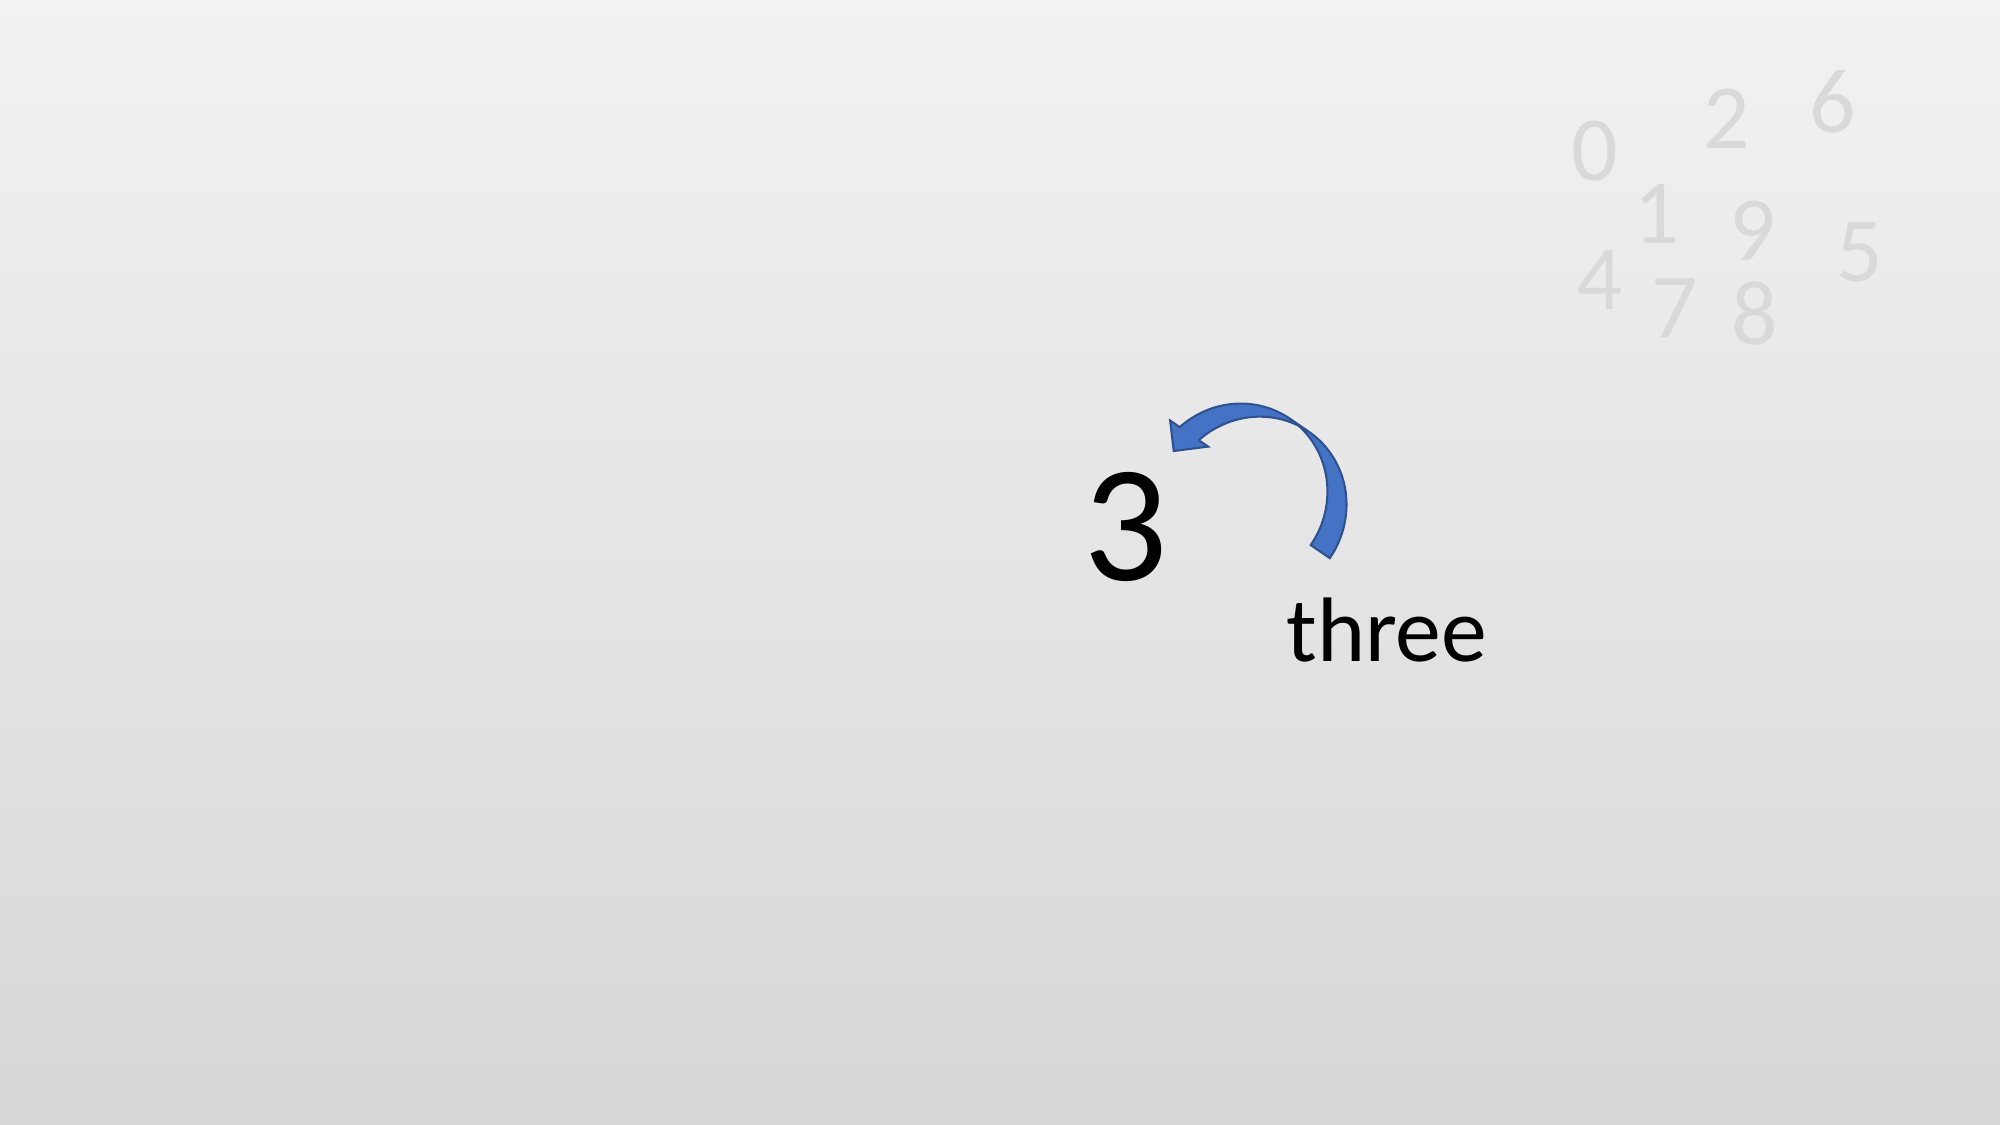

6
2
0
1
9
5
4
7
8
3
three